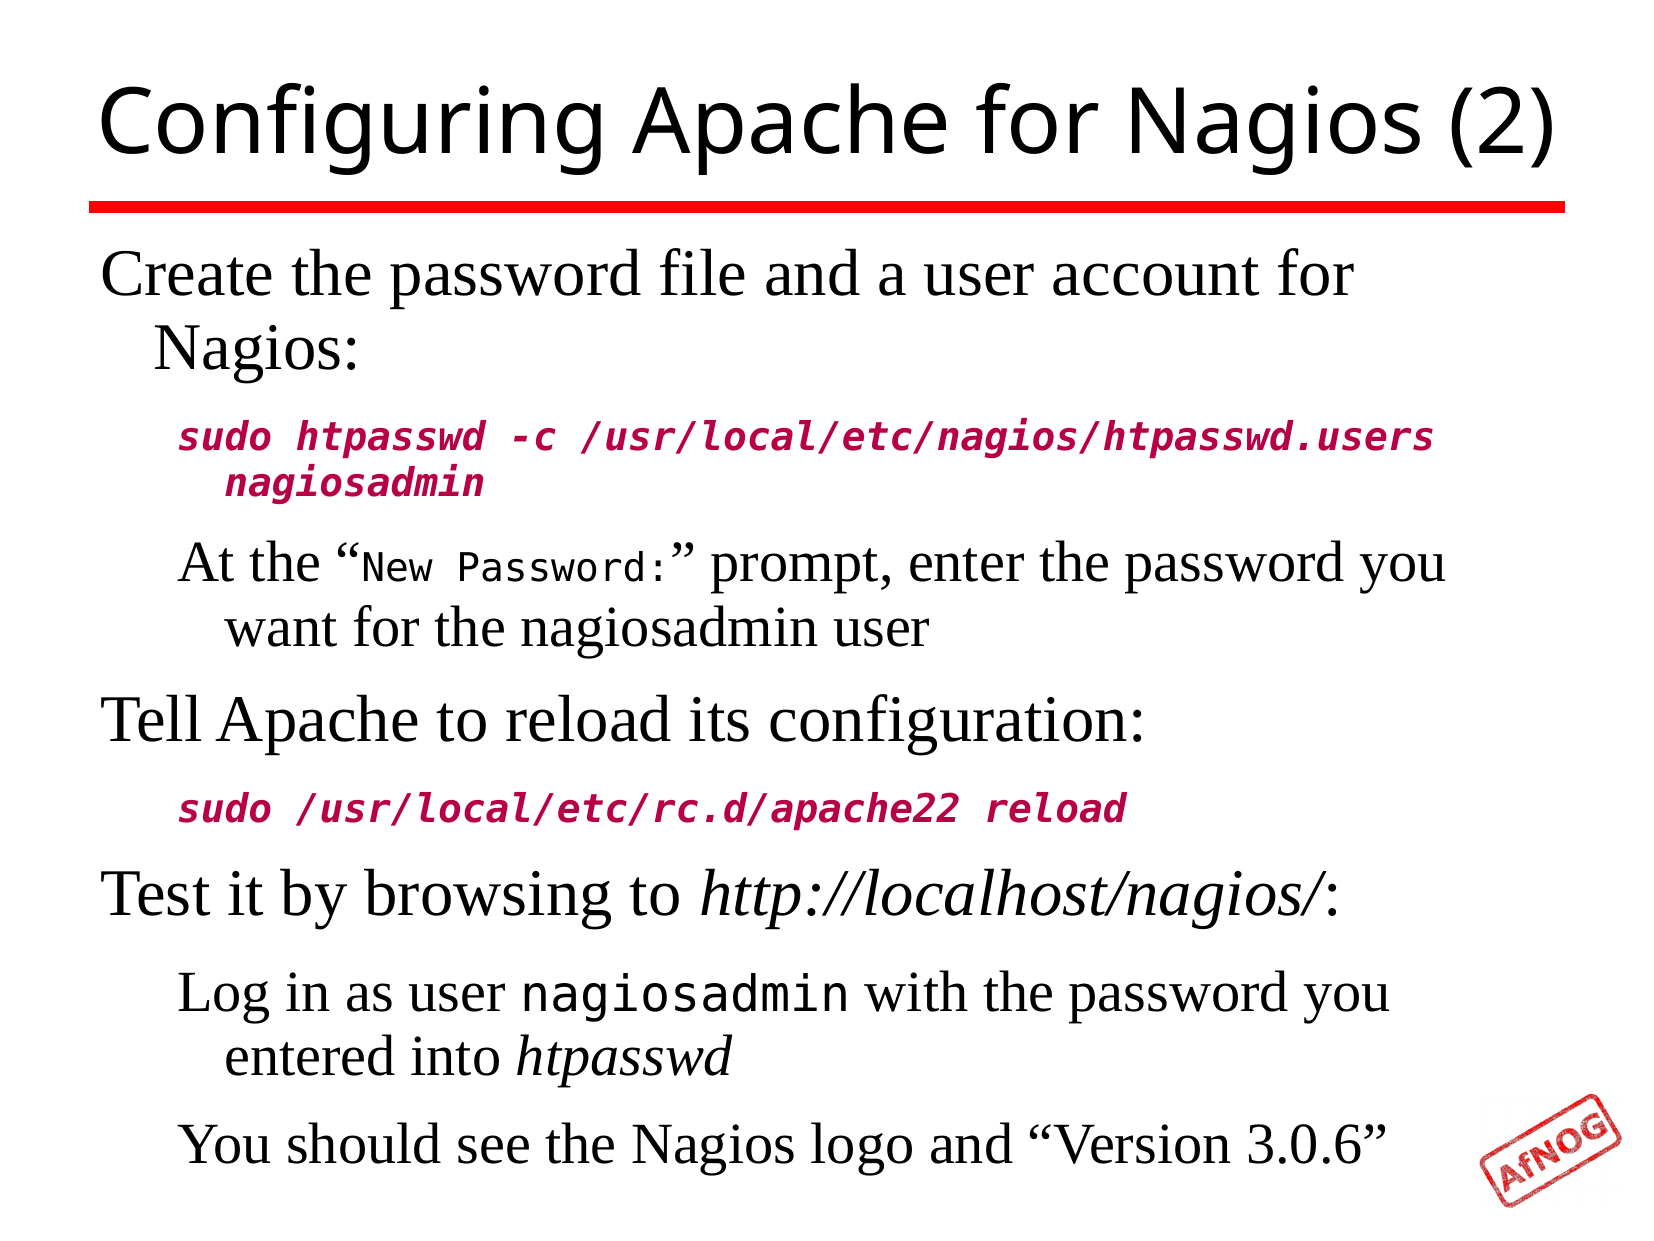

# Configuring Apache for Nagios (2)
Create the password file and a user account for Nagios:
sudo htpasswd -c /usr/local/etc/nagios/htpasswd.users
nagiosadmin
At the “New Password:” prompt, enter the password you want for the nagiosadmin user
Tell Apache to reload its configuration:
sudo /usr/local/etc/rc.d/apache22 reload
Test it by browsing to http://localhost/nagios/:
Log in as user nagiosadmin with the password you entered into htpasswd
You should see the Nagios logo and “Version 3.0.6”